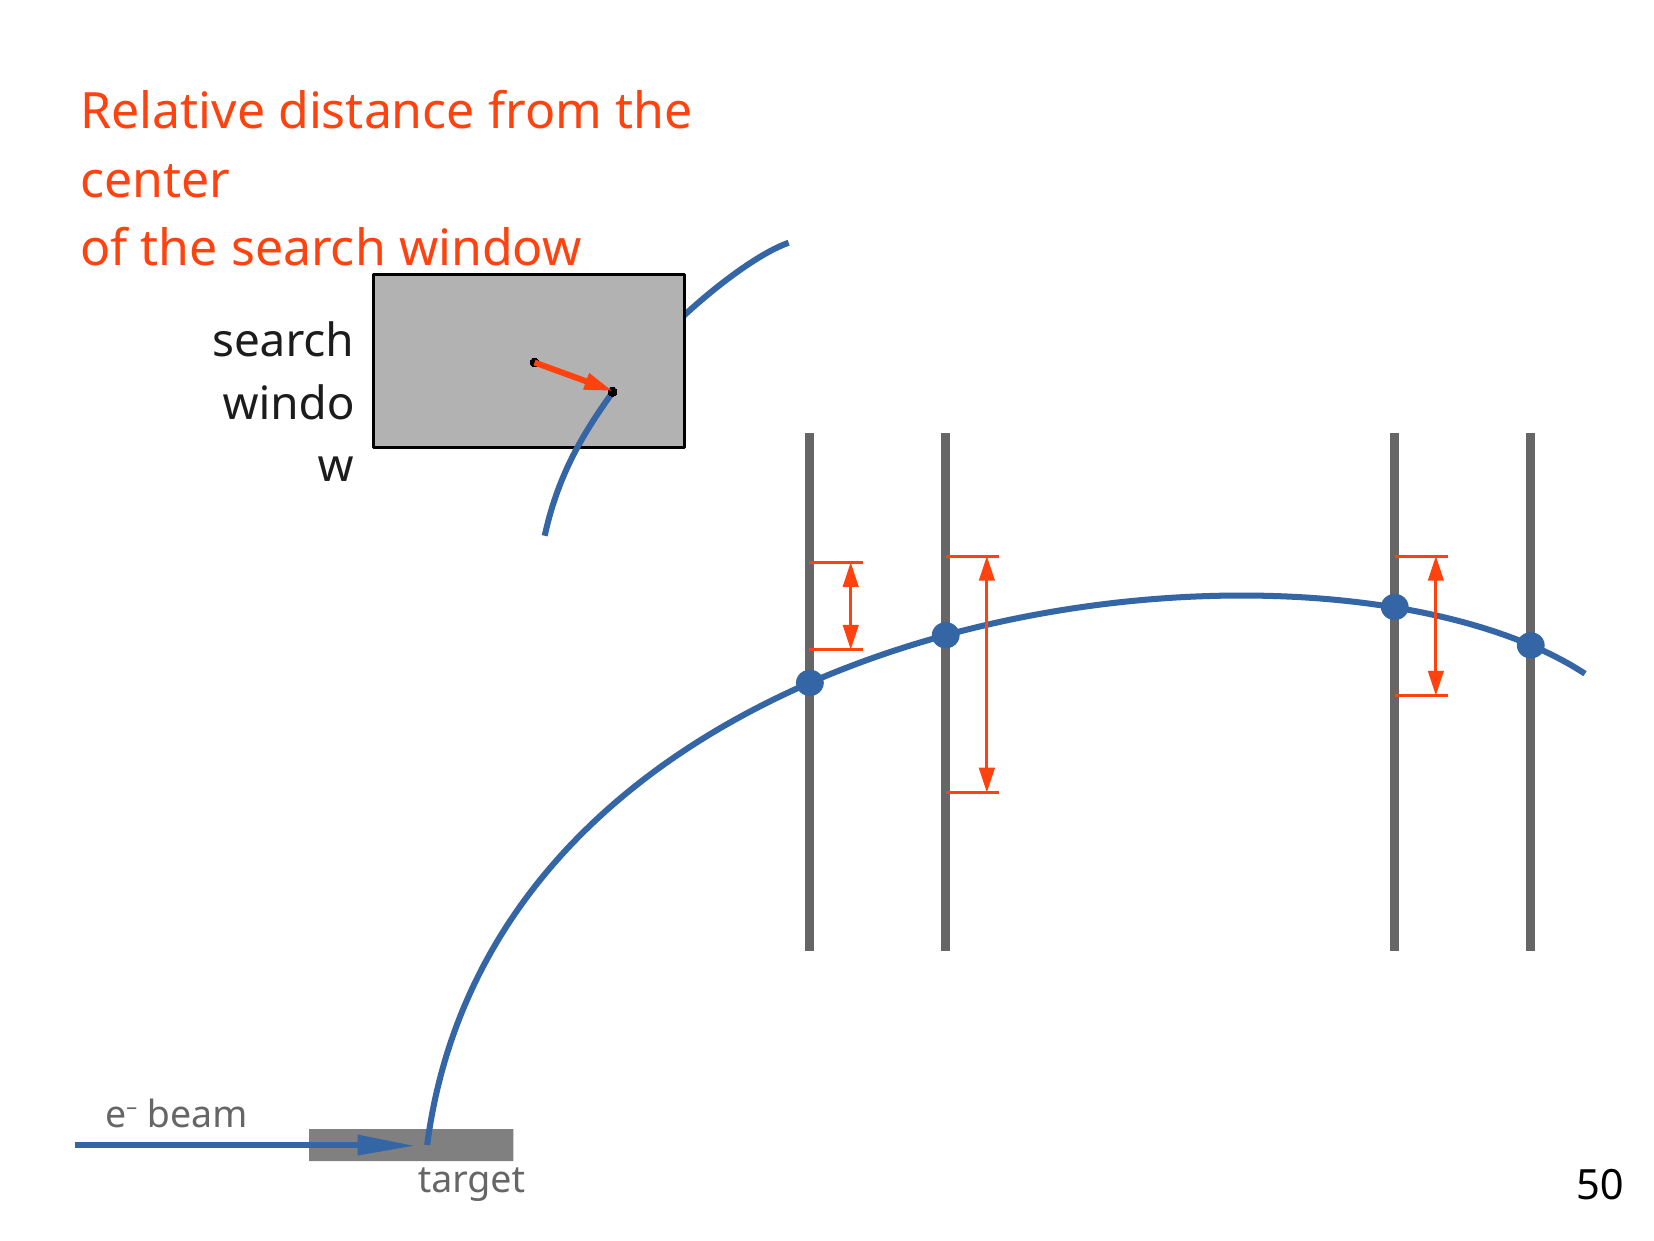

Relative distance from the center
of the search window
search window
e– beam
target
50